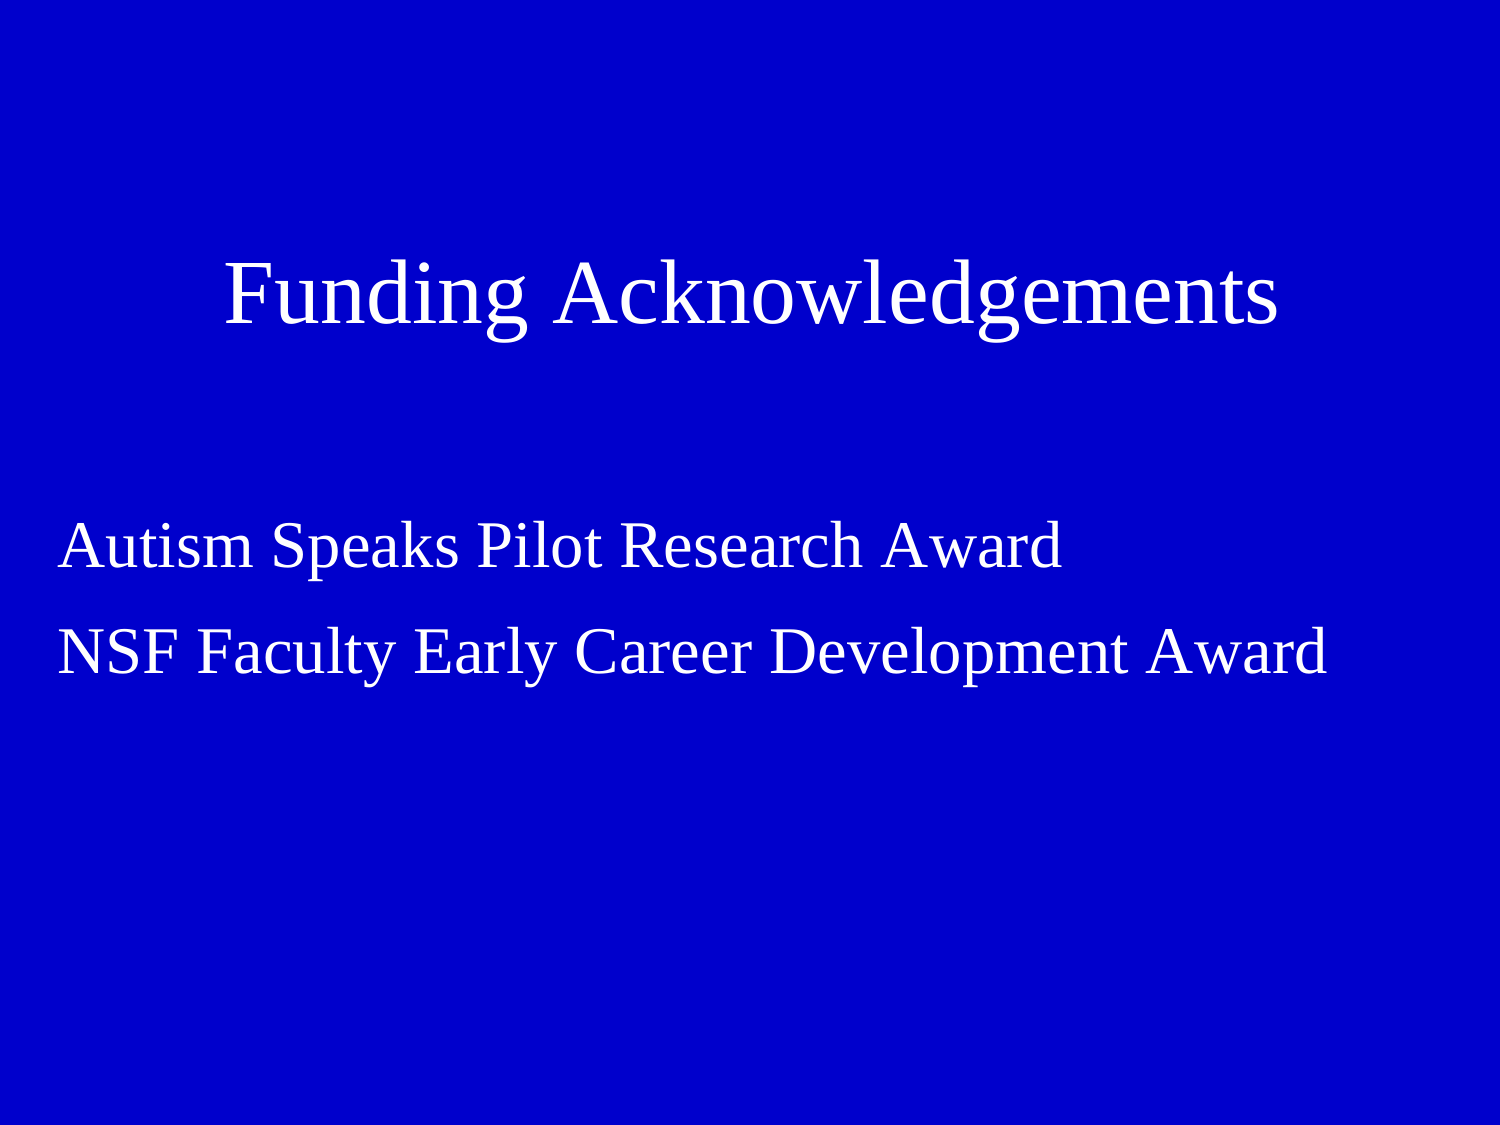

# Funding Acknowledgements
Autism Speaks Pilot Research Award
NSF Faculty Early Career Development Award